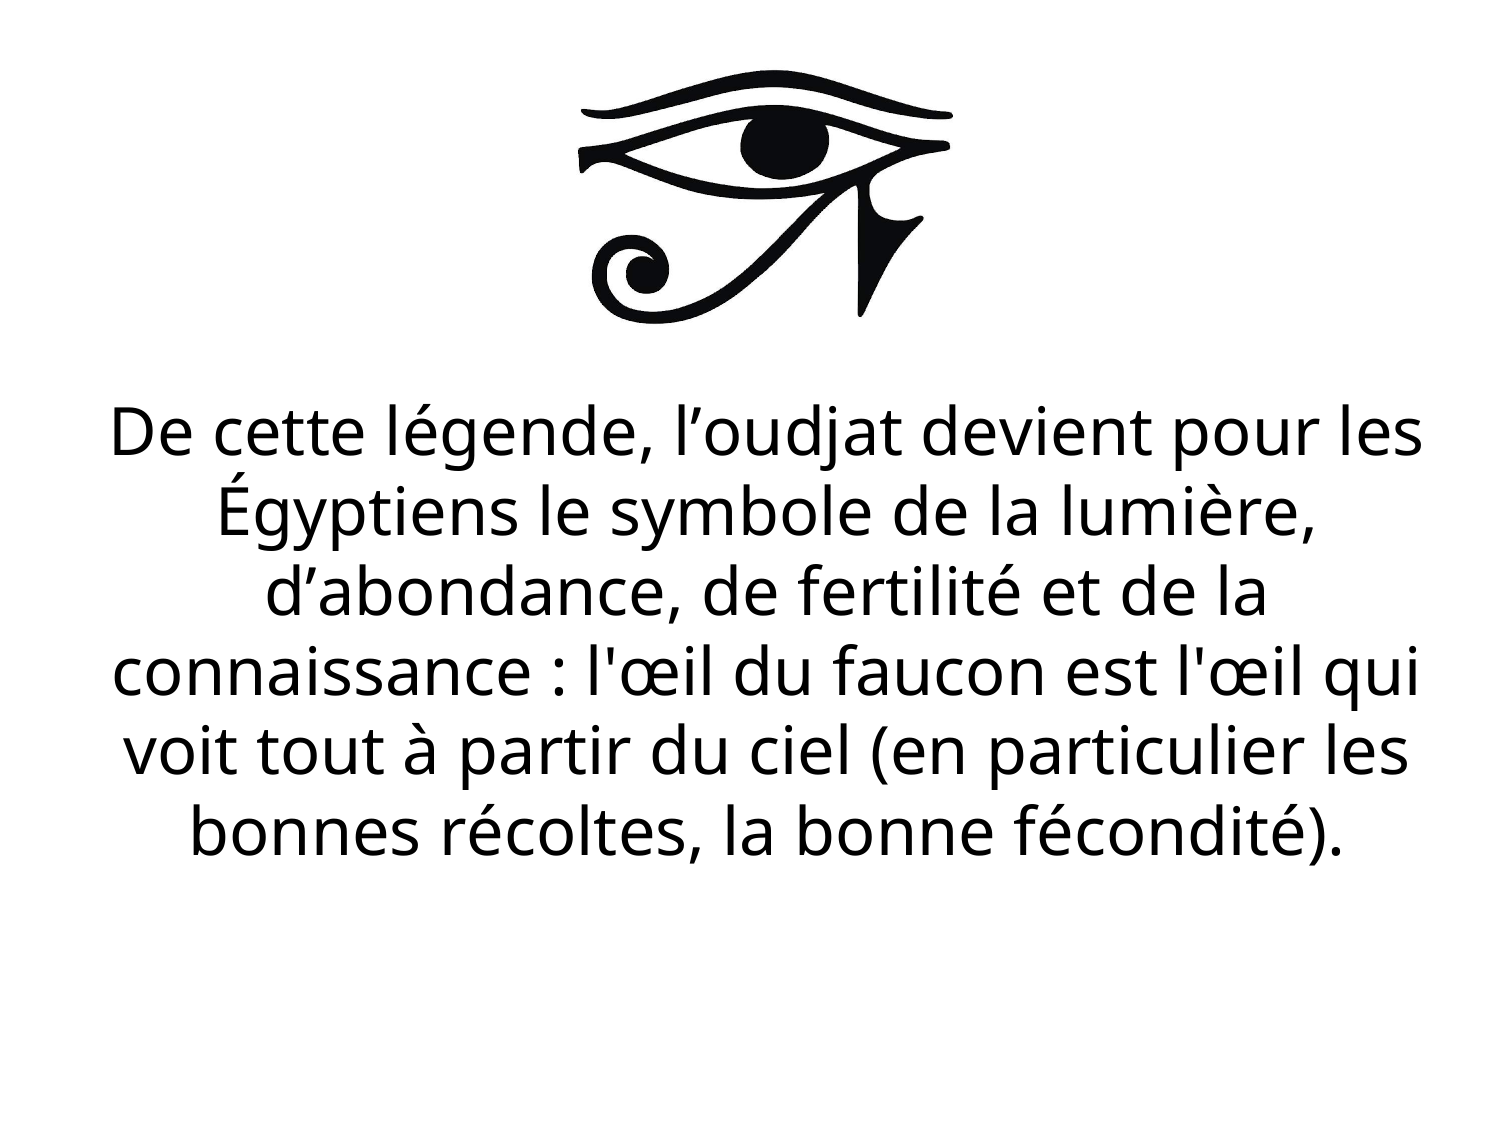

# De cette légende, l’oudjat devient pour les Égyptiens le symbole de la lumière, d’abondance, de fertilité et de la connaissance : l'œil du faucon est l'œil qui voit tout à partir du ciel (en particulier les bonnes récoltes, la bonne fécondité).